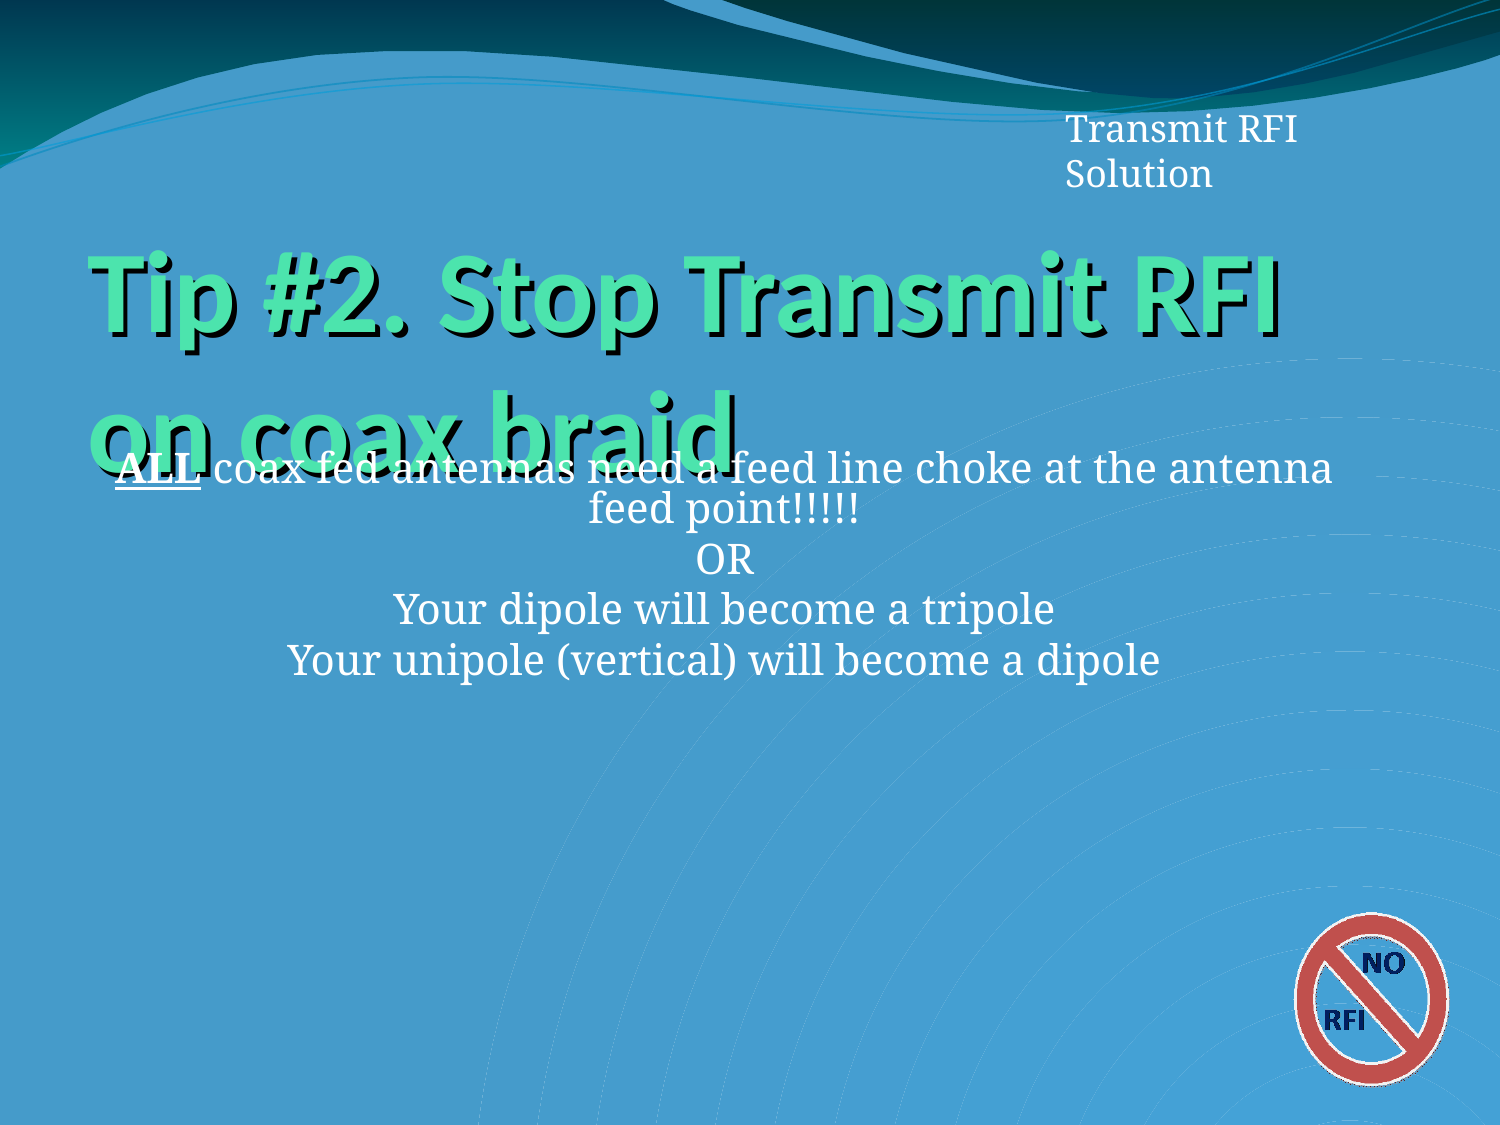

Transmit RFI Solution
# Tip #2. Stop Transmit RFI on coax braid
ALL coax fed antennas need a feed line choke at the antenna feed point!!!!!
OR
Your dipole will become a tripole
Your unipole (vertical) will become a dipole